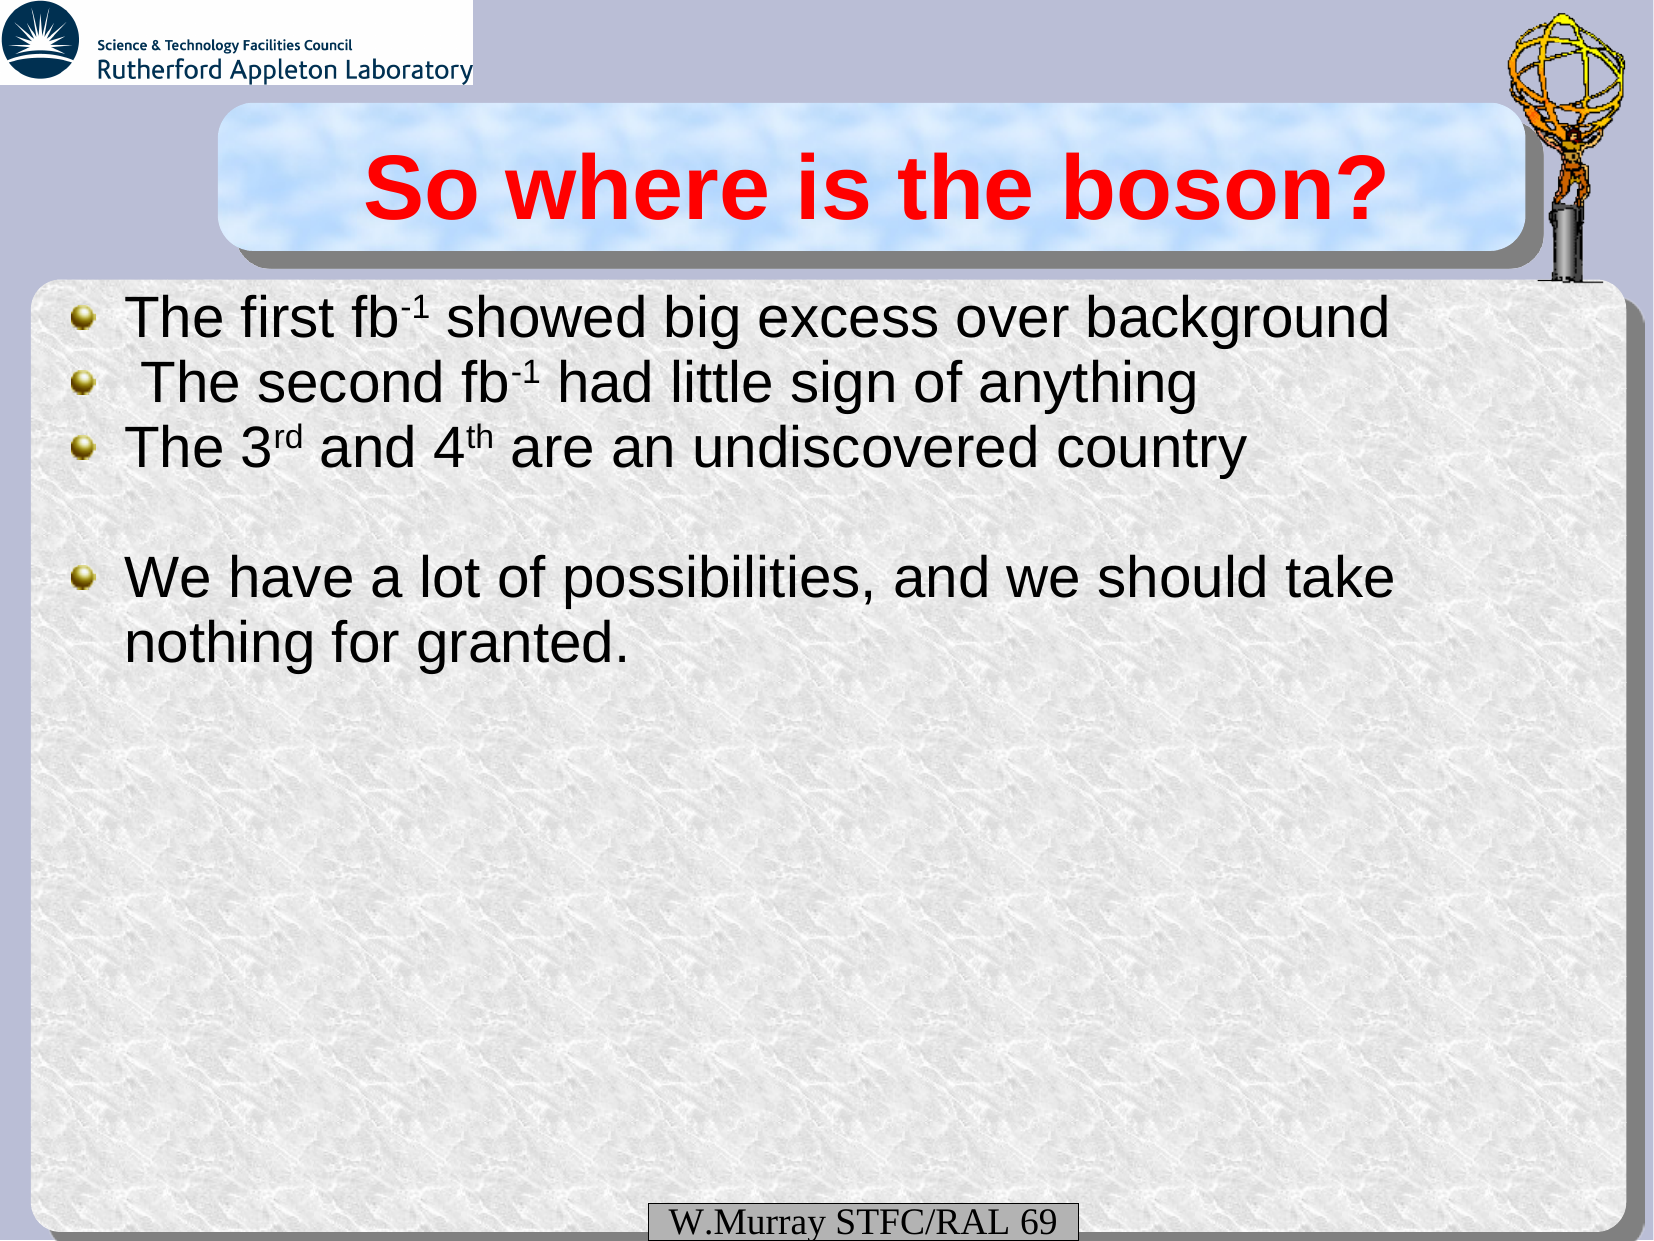

# So where is the boson?
The first fb-1 showed big excess over background
 The second fb-1 had little sign of anything
The 3rd and 4th are an undiscovered country
We have a lot of possibilities, and we should take nothing for granted.